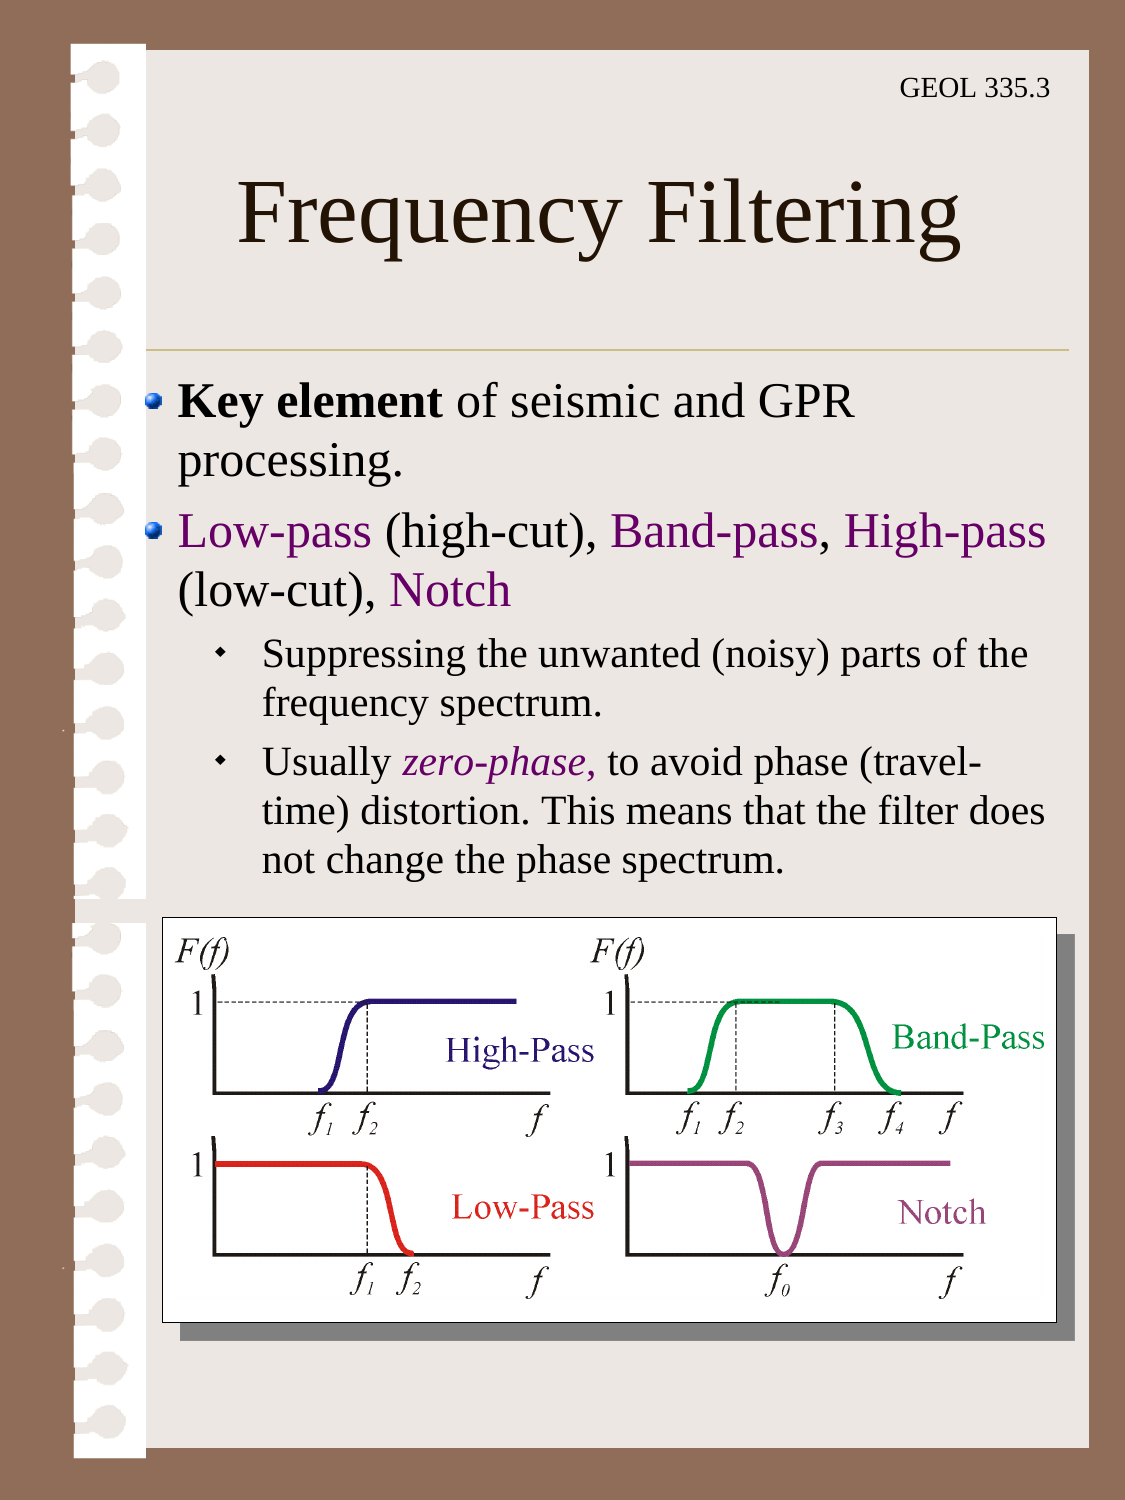

# Frequency Filtering
Key element of seismic and GPR processing.
Low-pass (high-cut), Band-pass, High-pass (low-cut), Notch
Suppressing the unwanted (noisy) parts of the frequency spectrum.
Usually zero-phase, to avoid phase (travel-time) distortion. This means that the filter does not change the phase spectrum.